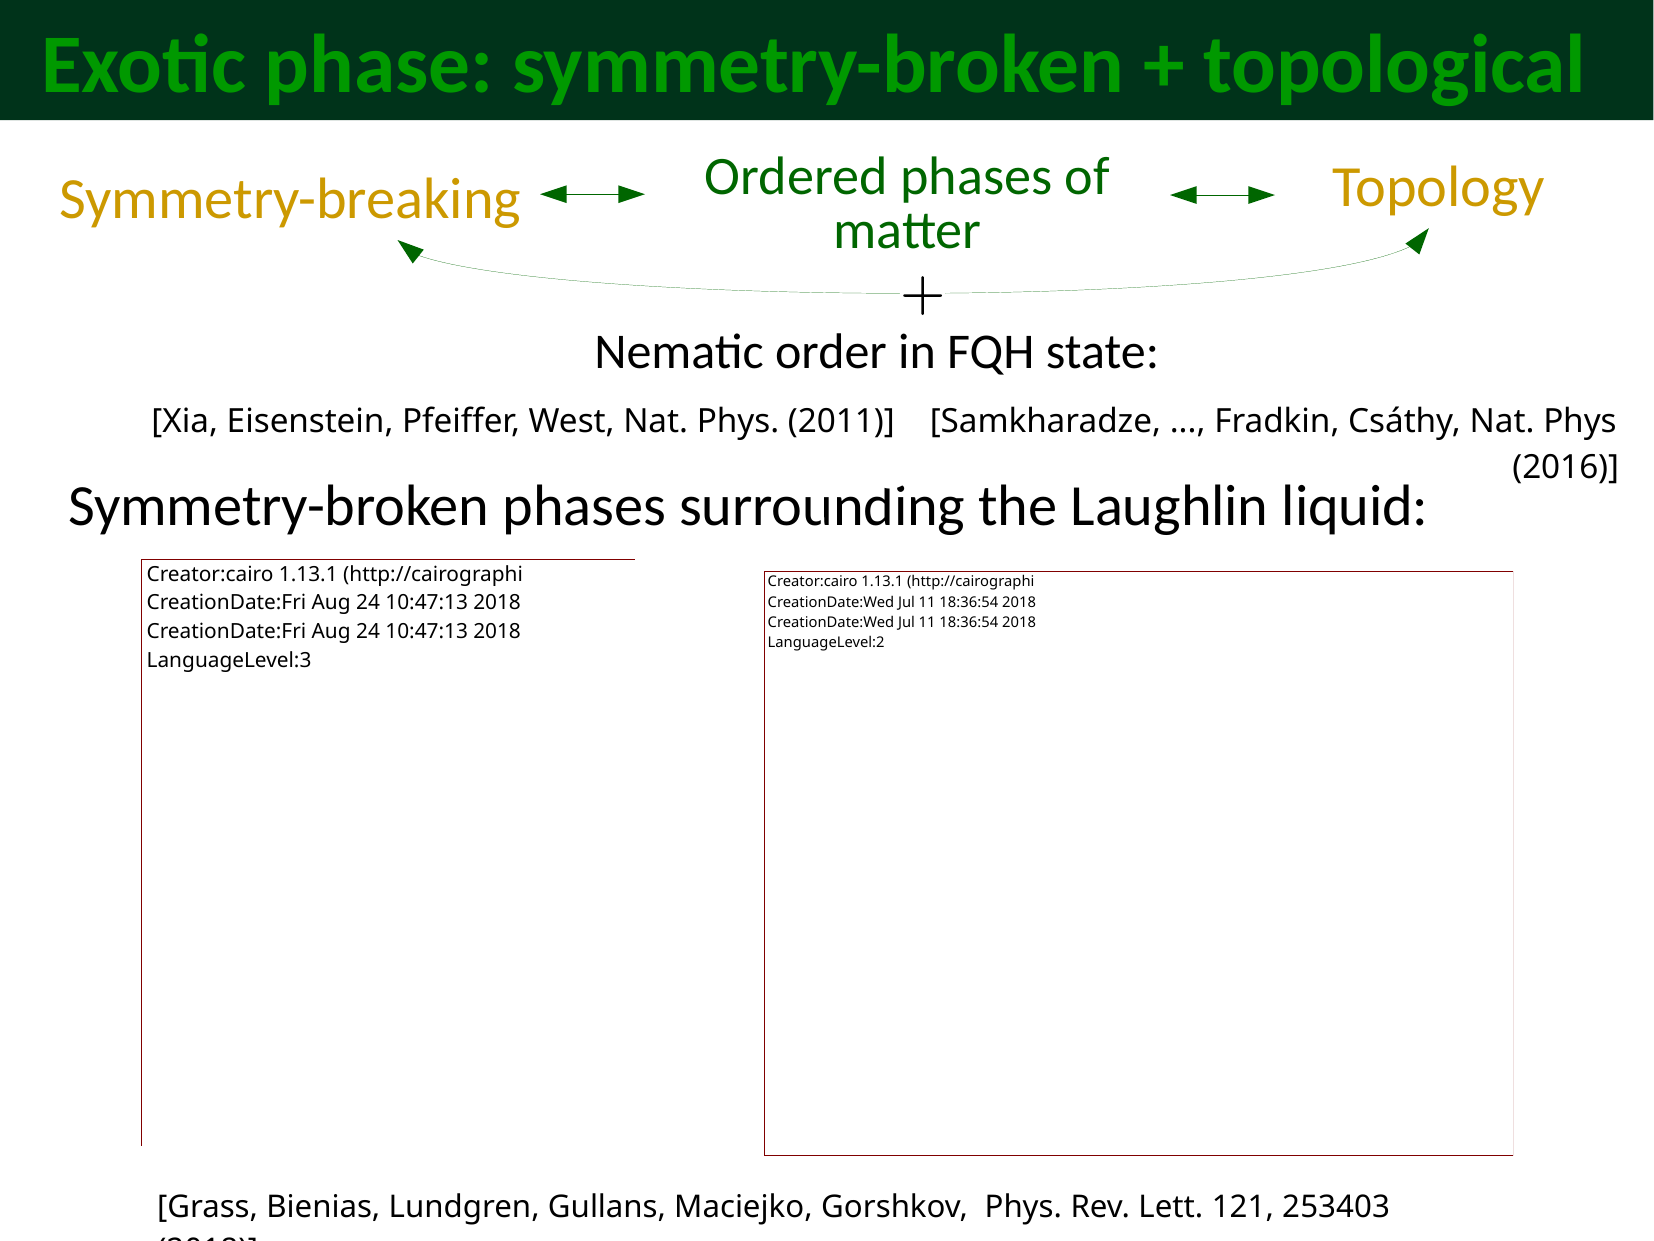

Exotic phase: symmetry-broken + topological
Topology
Symmetry-breaking
Ordered phases of matter
Ordered phases of matter
Nematic order in FQH state:
[Xia, Eisenstein, Pfeiffer, West, Nat. Phys. (2011)] [Samkharadze, ..., Fradkin, Csáthy, Nat. Phys (2016)]
Symmetry-broken phases surrounding the Laughlin liquid:
[Grass, Bienias, Lundgren, Gullans, Maciejko, Gorshkov, Phys. Rev. Lett. 121, 253403 (2018)]